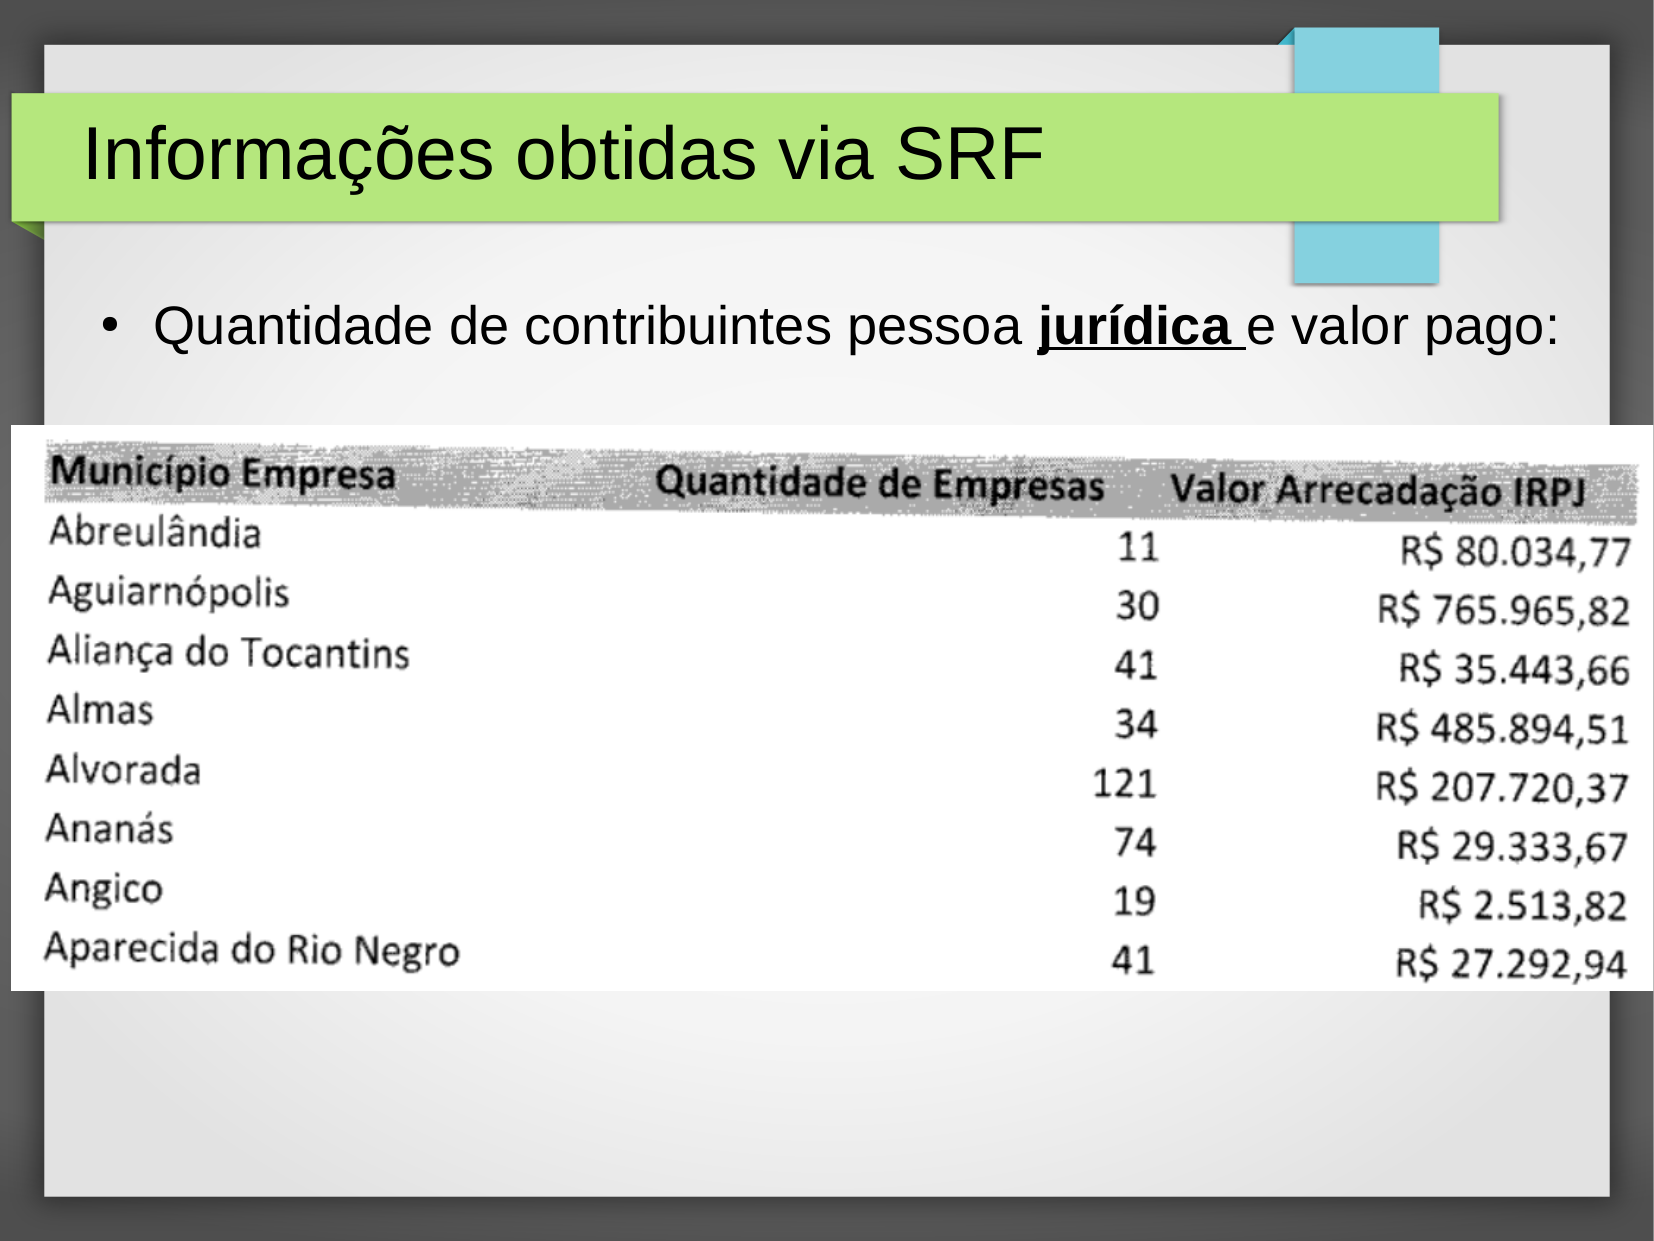

# Informações obtidas via SRF
Quantidade de contribuintes pessoa jurídica e valor pago: